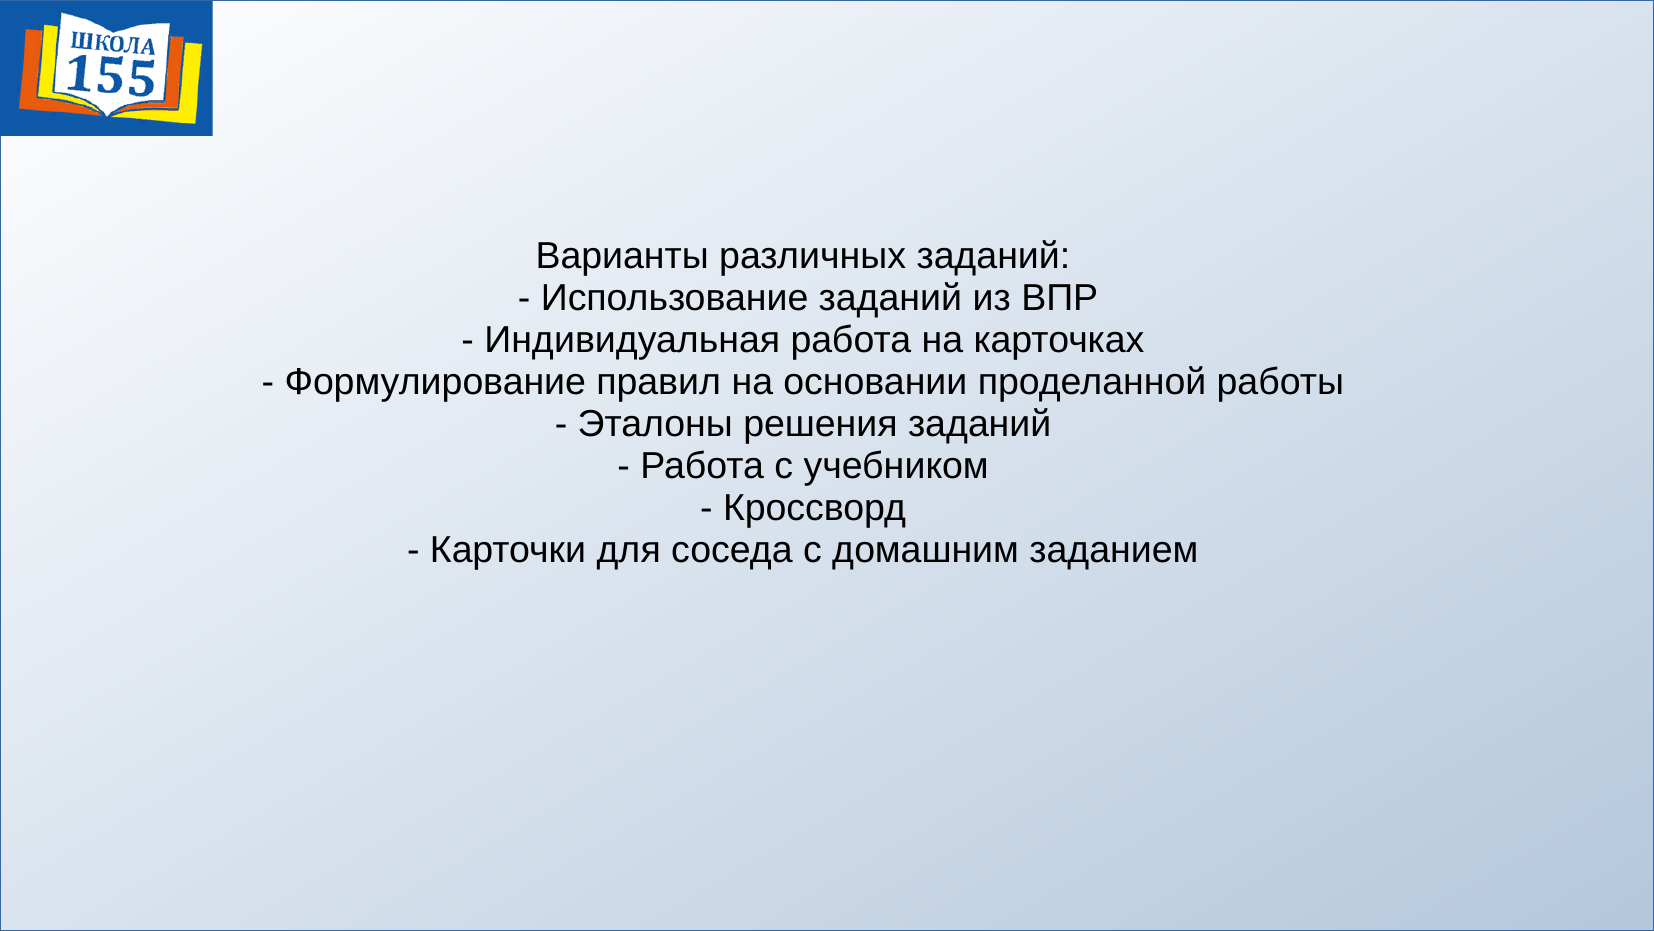

# Варианты различных заданий:
 - Использование заданий из ВПР
- Индивидуальная работа на карточках
- Формулирование правил на основании проделанной работы
- Эталоны решения заданий
- Работа с учебником
- Кроссворд
- Карточки для соседа с домашним заданием